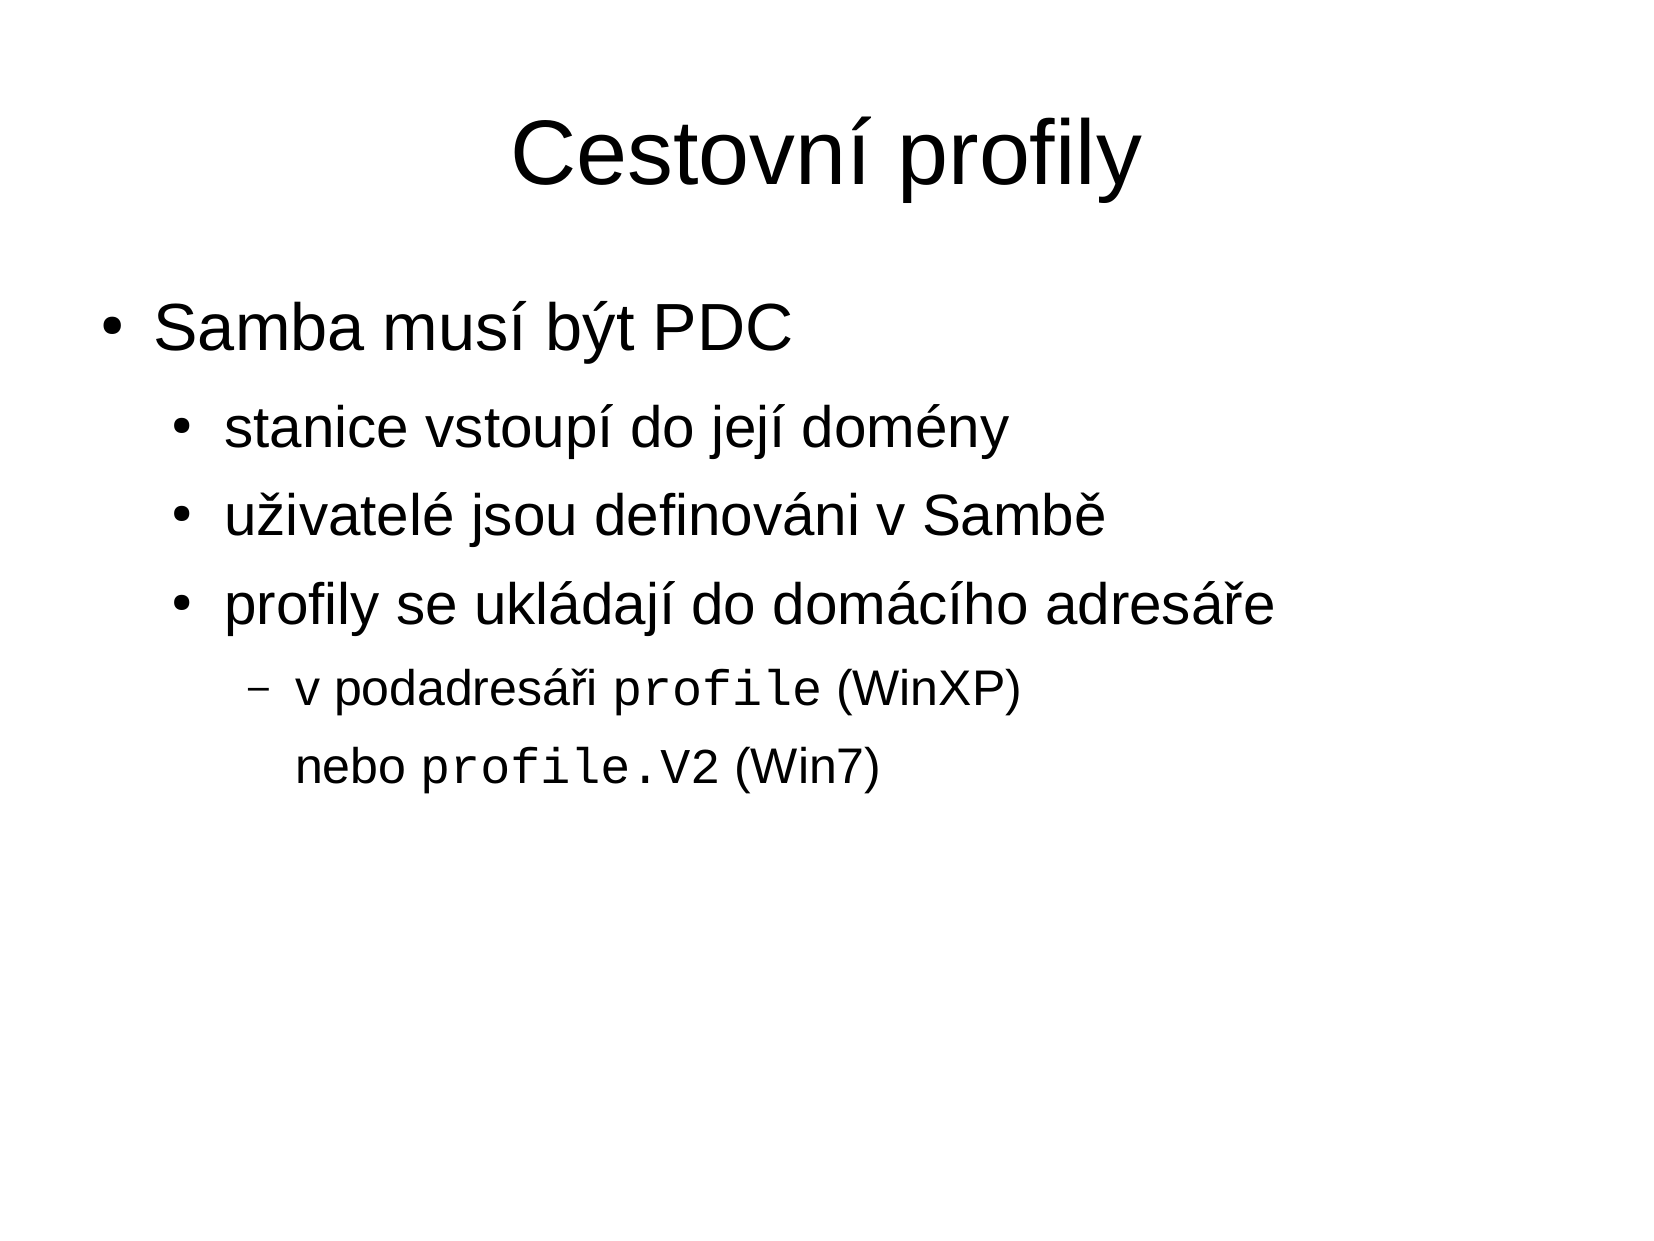

# Cestovní profily
Samba musí být PDC
stanice vstoupí do její domény
uživatelé jsou definováni v Sambě
profily se ukládají do domácího adresáře
v podadresáři profile (WinXP)
nebo profile.V2 (Win7)